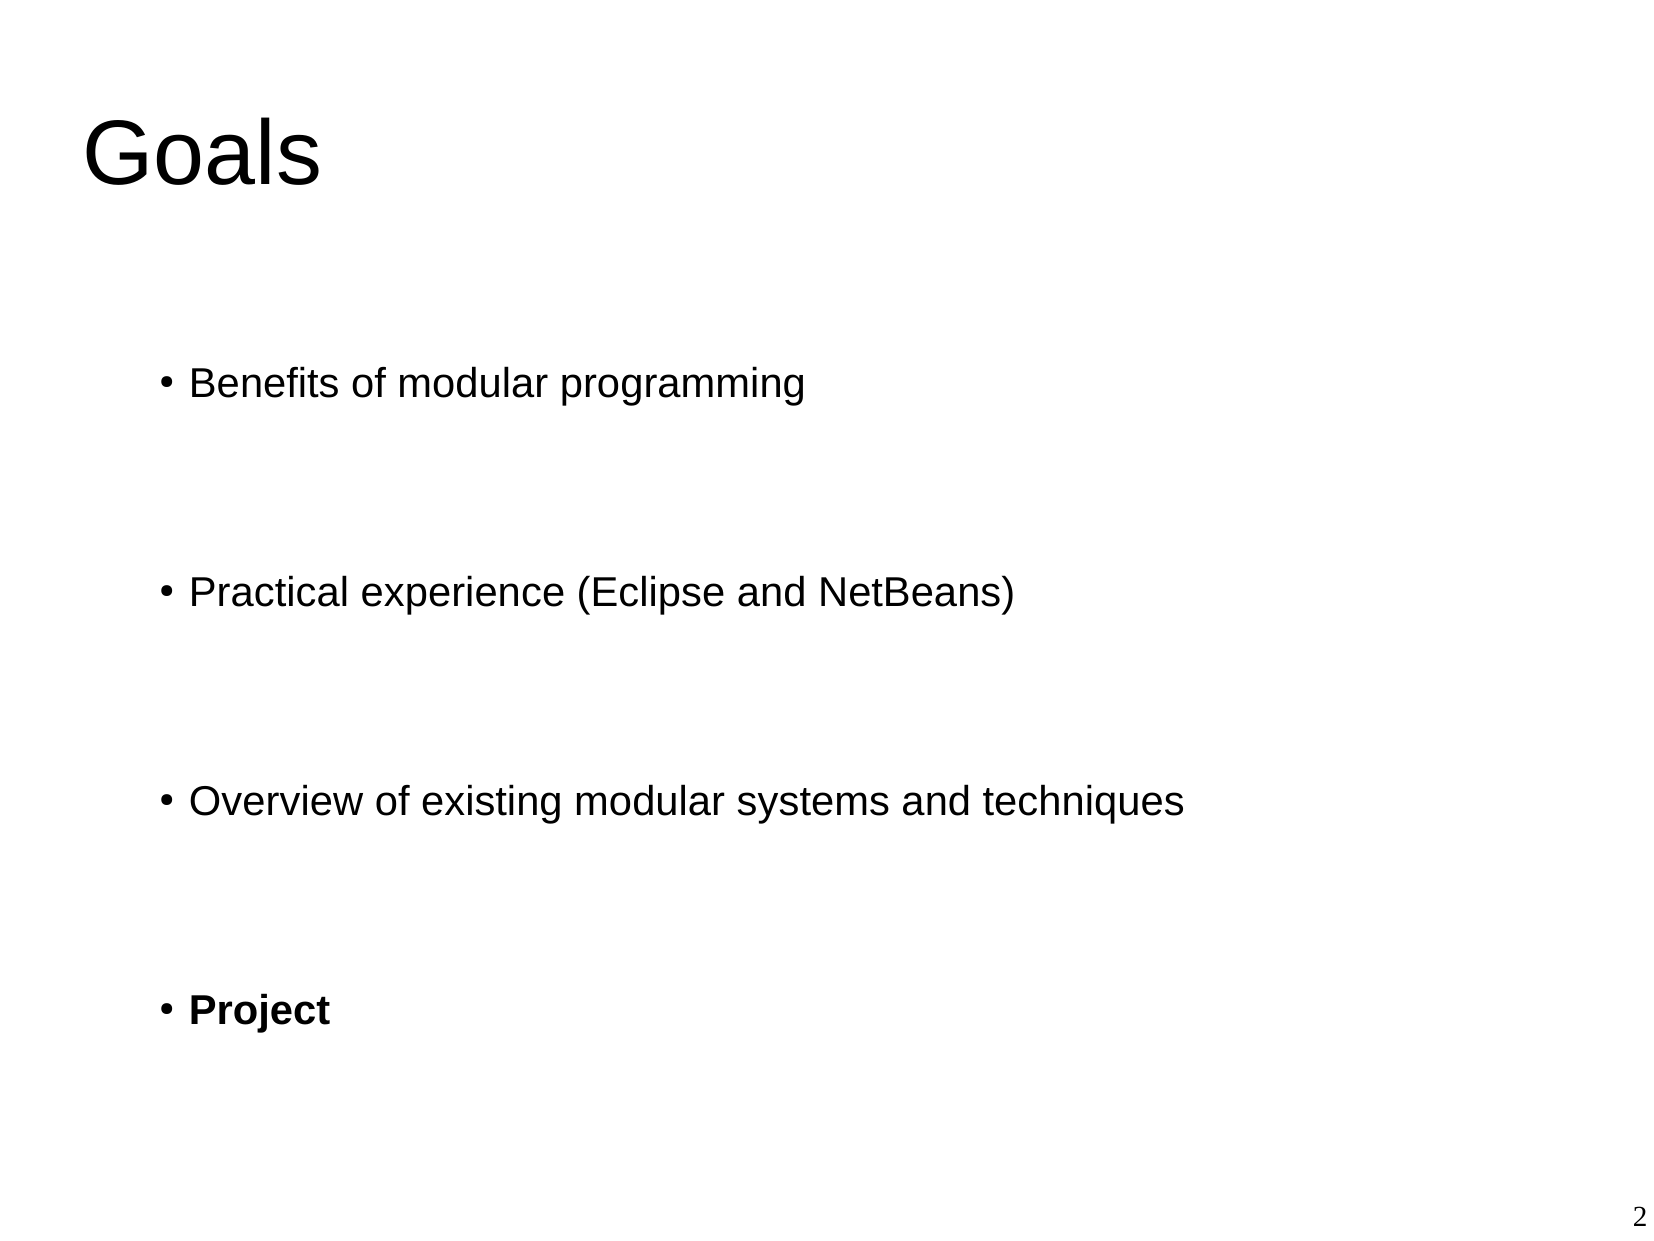

# Goals
Benefits of modular programming
Practical experience (Eclipse and NetBeans)
Overview of existing modular systems and techniques
Project
2